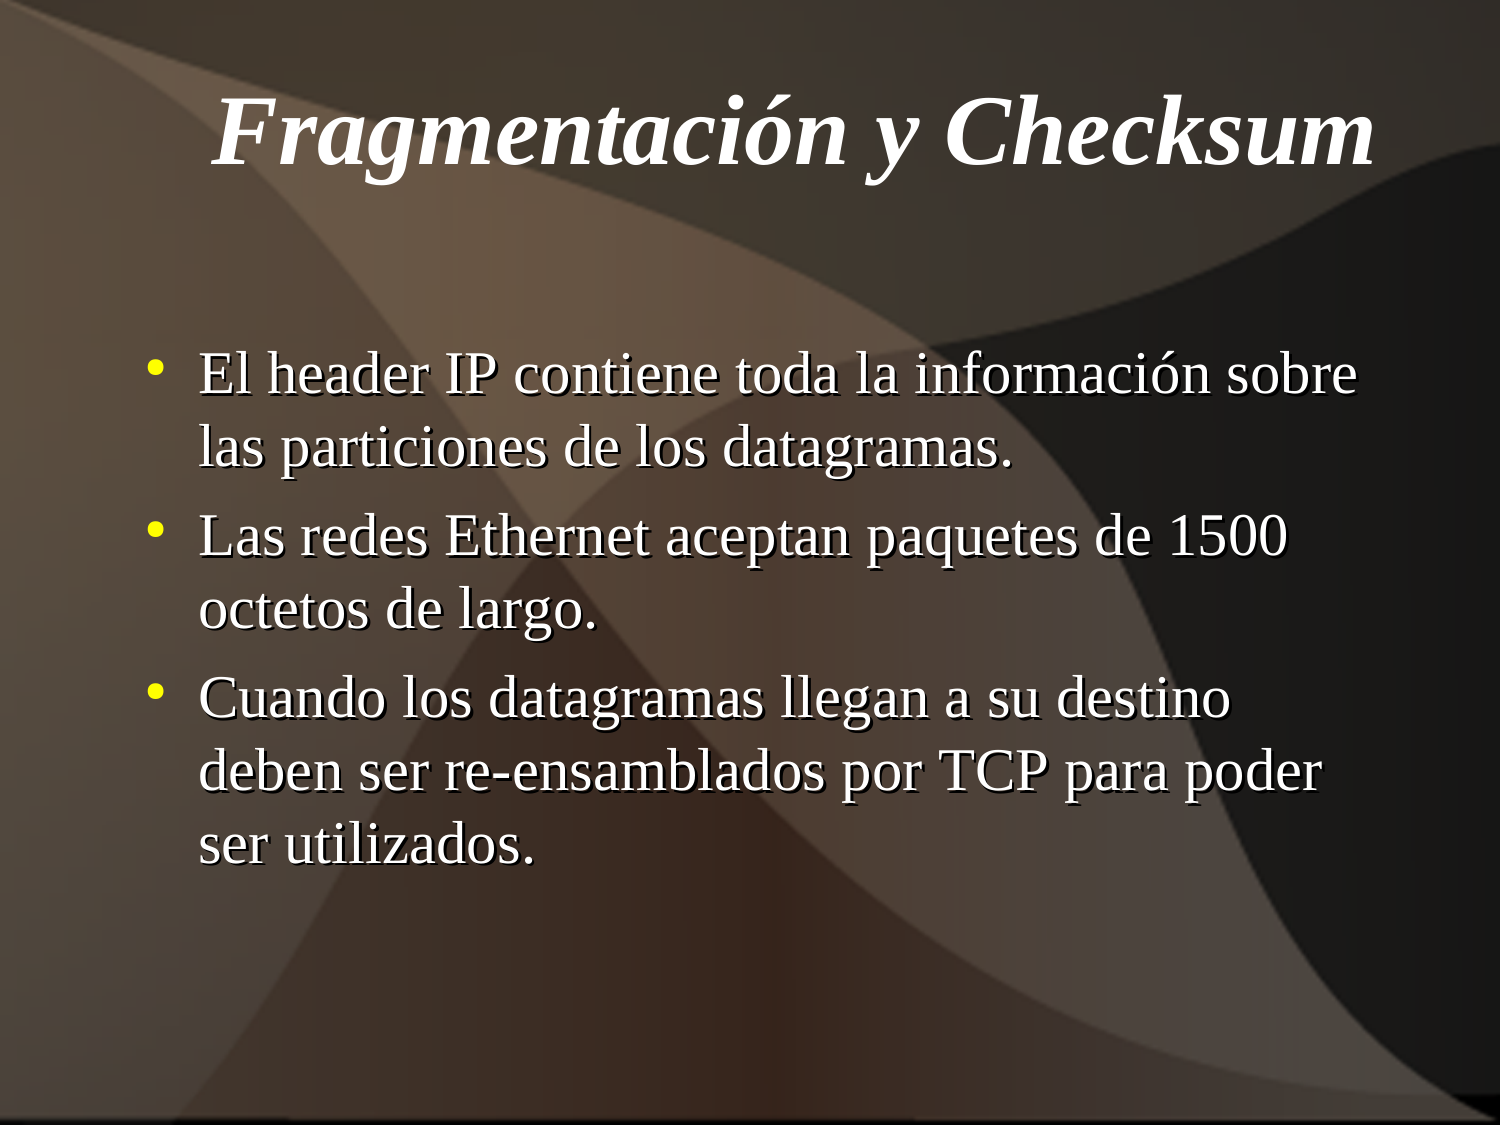

Fragmentación y Checksum
# El header IP contiene toda la información sobre las particiones de los datagramas.
Las redes Ethernet aceptan paquetes de 1500 octetos de largo.
Cuando los datagramas llegan a su destino deben ser re-ensamblados por TCP para poder ser utilizados.